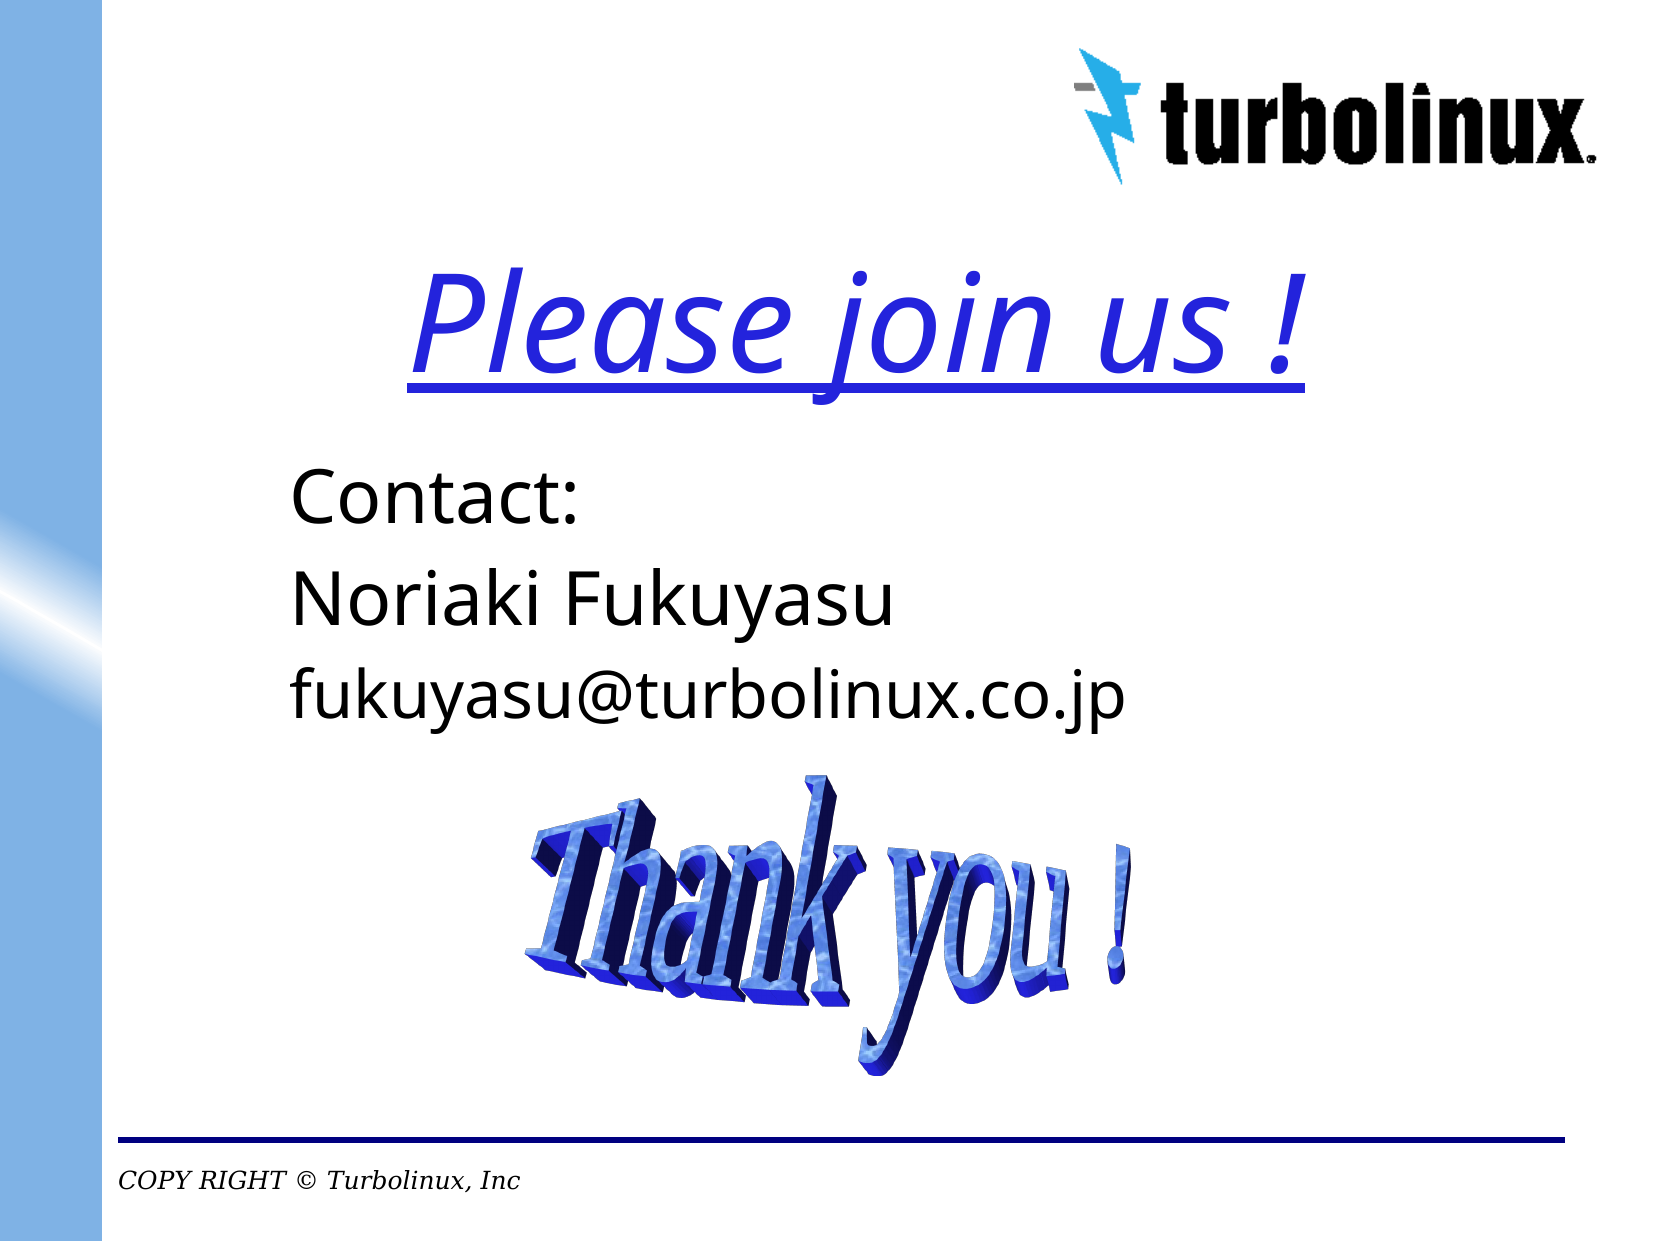

Please join us !
Contact:
Noriaki Fukuyasu
fukuyasu@turbolinux.co.jp
Thank you !